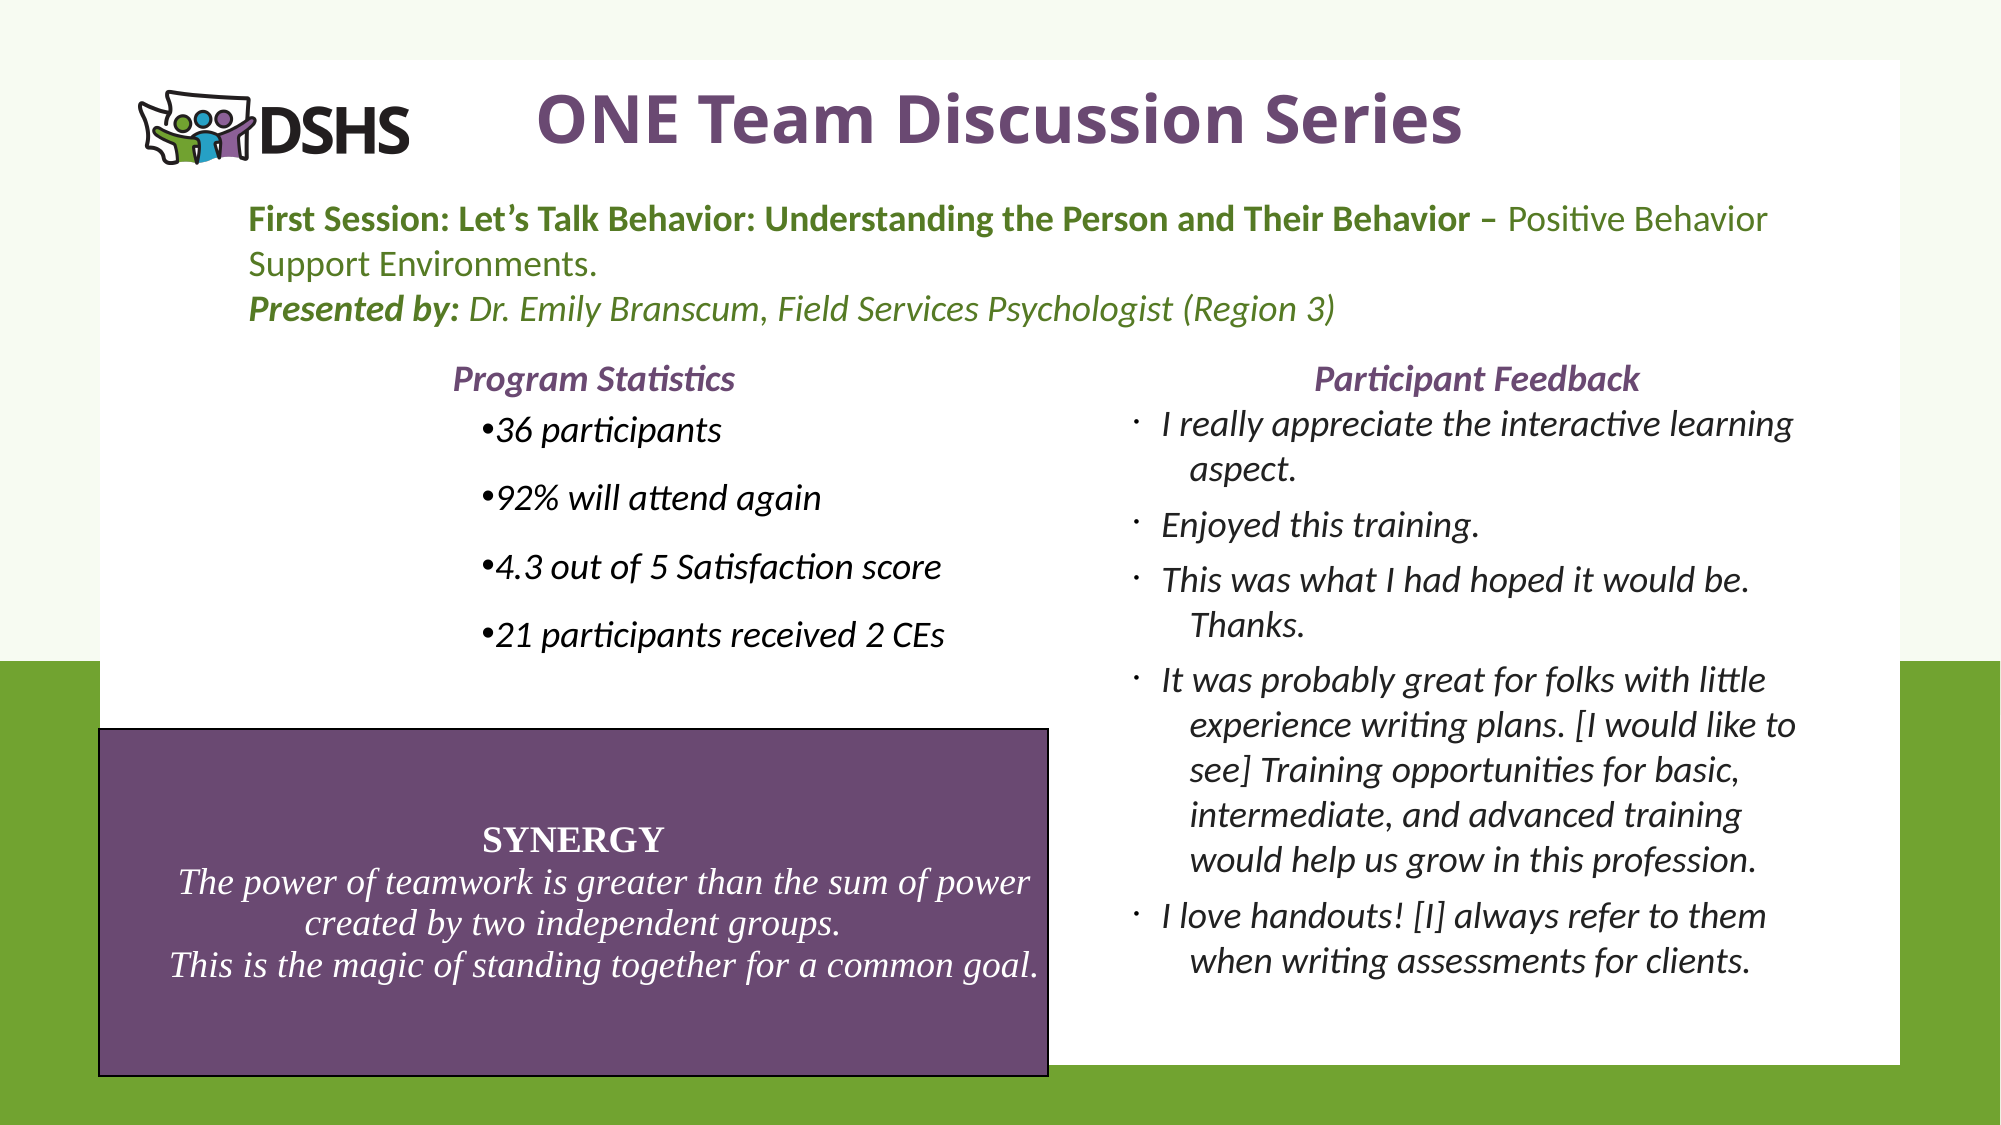

# ONE Team Discussion Series
First Session: Let’s Talk Behavior: Understanding the Person and Their Behavior – Positive Behavior Support Environments.
Presented by: Dr. Emily Branscum, Field Services Psychologist (Region 3)
Program Statistics
36 participants
92% will attend again
4.3 out of 5 Satisfaction score
21 participants received 2 CEs
Participant Feedback
I really appreciate the interactive learning aspect.
Enjoyed this training.
This was what I had hoped it would be. Thanks.
It was probably great for folks with little experience writing plans. [I would like to see] Training opportunities for basic, intermediate, and advanced training would help us grow in this profession.
I love handouts! [I] always refer to them when writing assessments for clients.
Synergy
The power of teamwork is greater than the sum of power created by two independent groups.
This is the magic of standing together for a common goal.